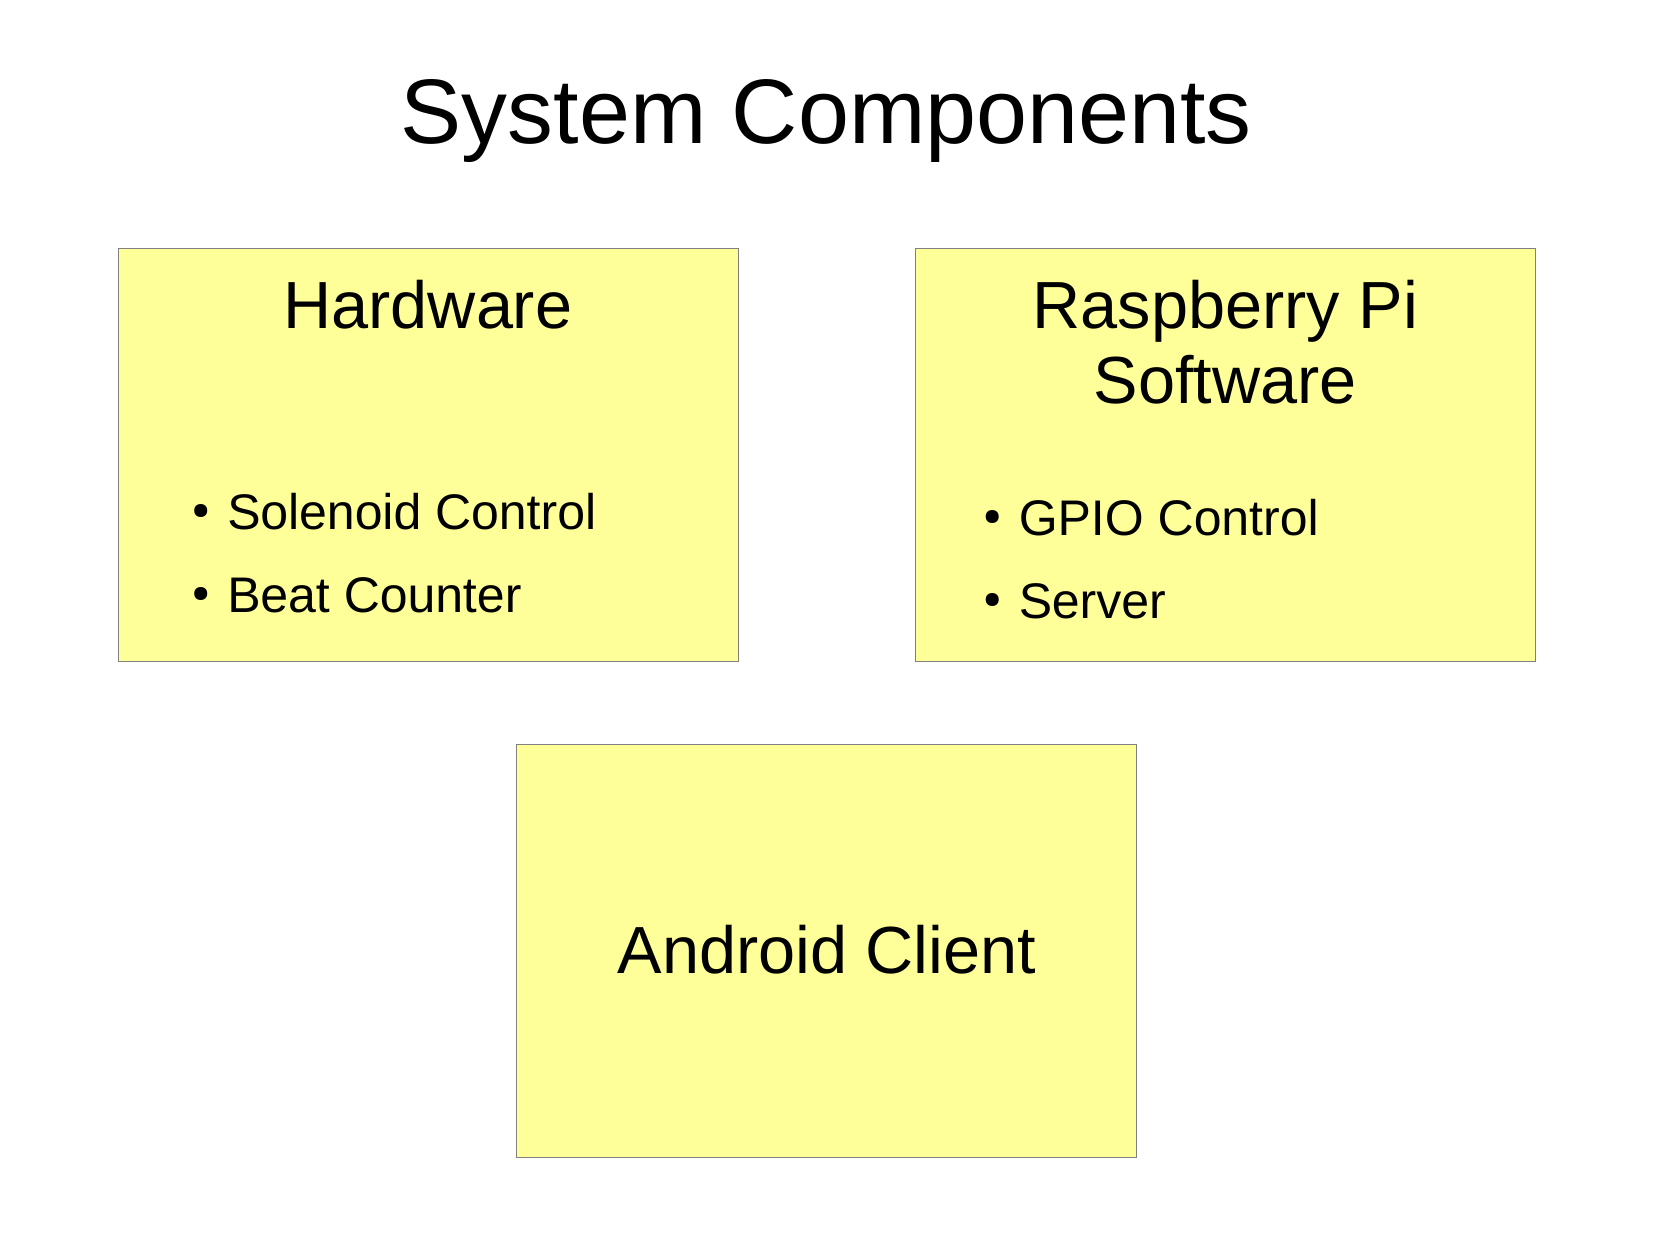

# System Components
Hardware
Raspberry Pi Software
Solenoid Control
Beat Counter
GPIO Control
Server
Android Client